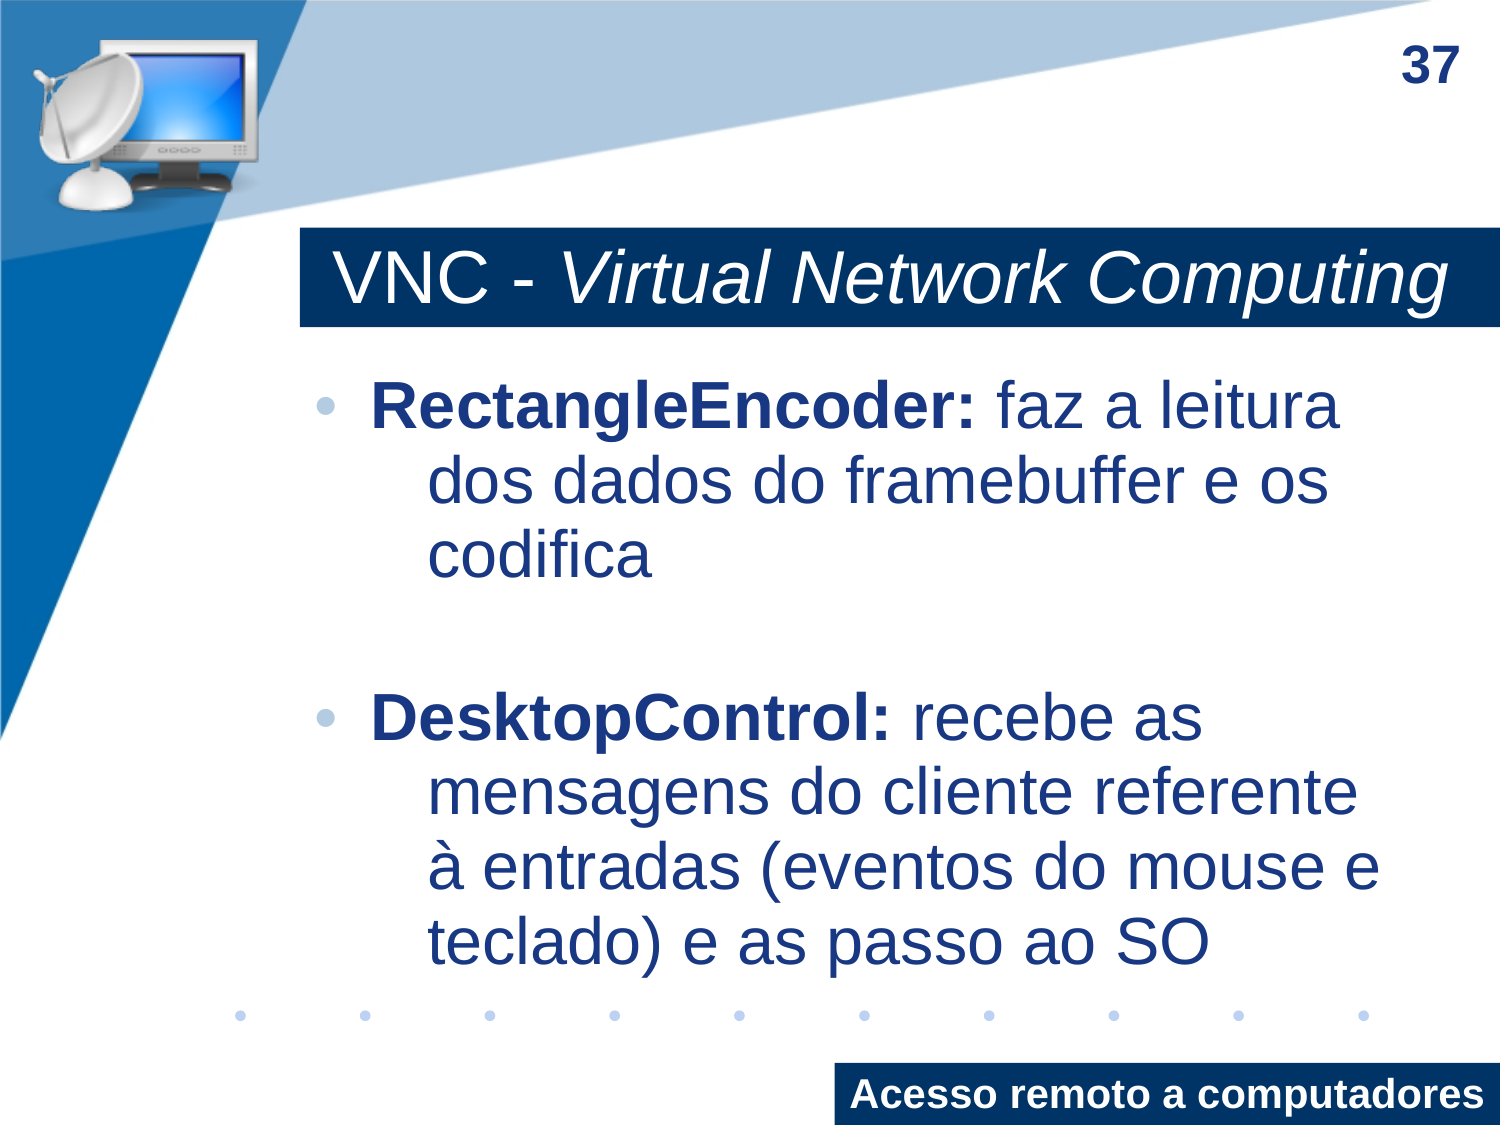

# VNC - Virtual Network Computing
RectangleEncoder: faz a leitura dos dados do framebuffer e os codifica
DesktopControl: recebe as mensagens do cliente referente à entradas (eventos do mouse e teclado) e as passo ao SO